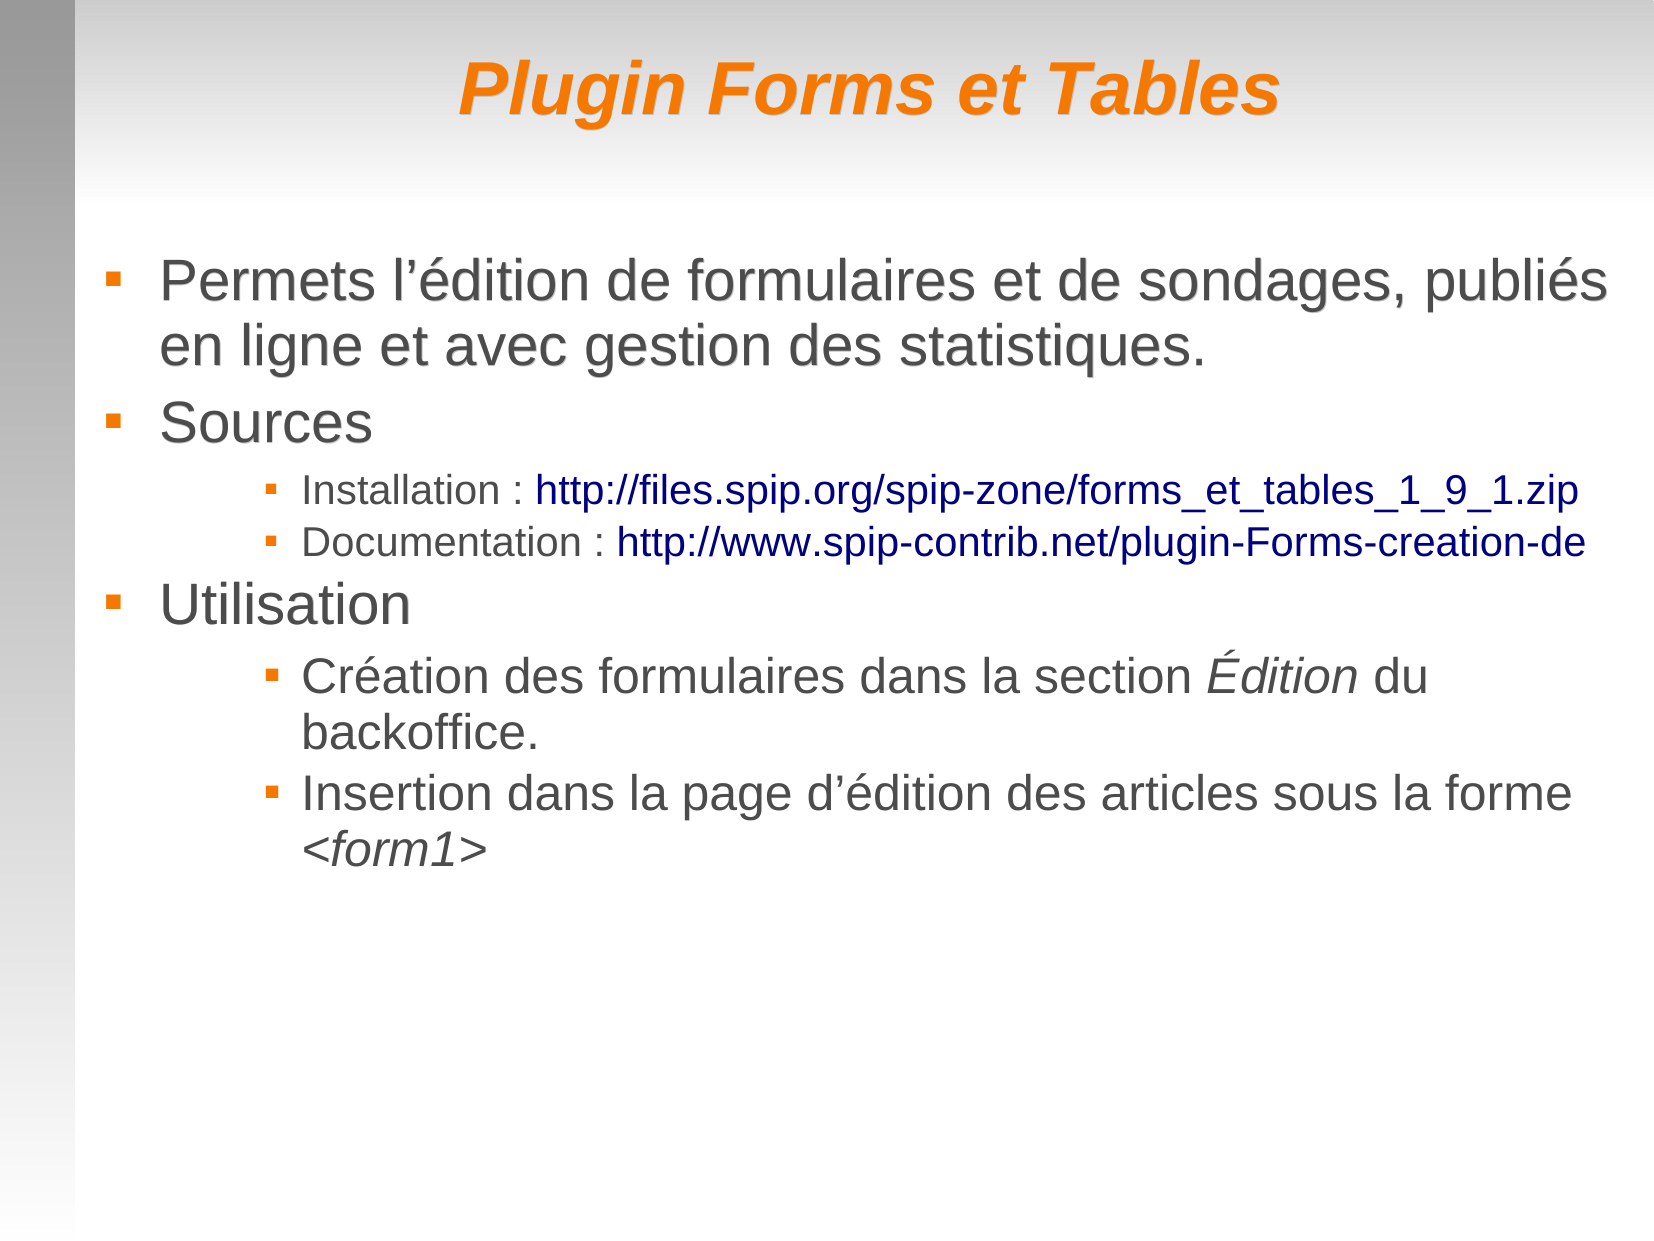

# Plugin Forms et Tables
Permets l’édition de formulaires et de sondages, publiés en ligne et avec gestion des statistiques.
Sources
Installation : http://files.spip.org/spip-zone/forms_et_tables_1_9_1.zip
Documentation : http://www.spip-contrib.net/plugin-Forms-creation-de
Utilisation
Création des formulaires dans la section Édition du backoffice.
Insertion dans la page d’édition des articles sous la forme <form1>